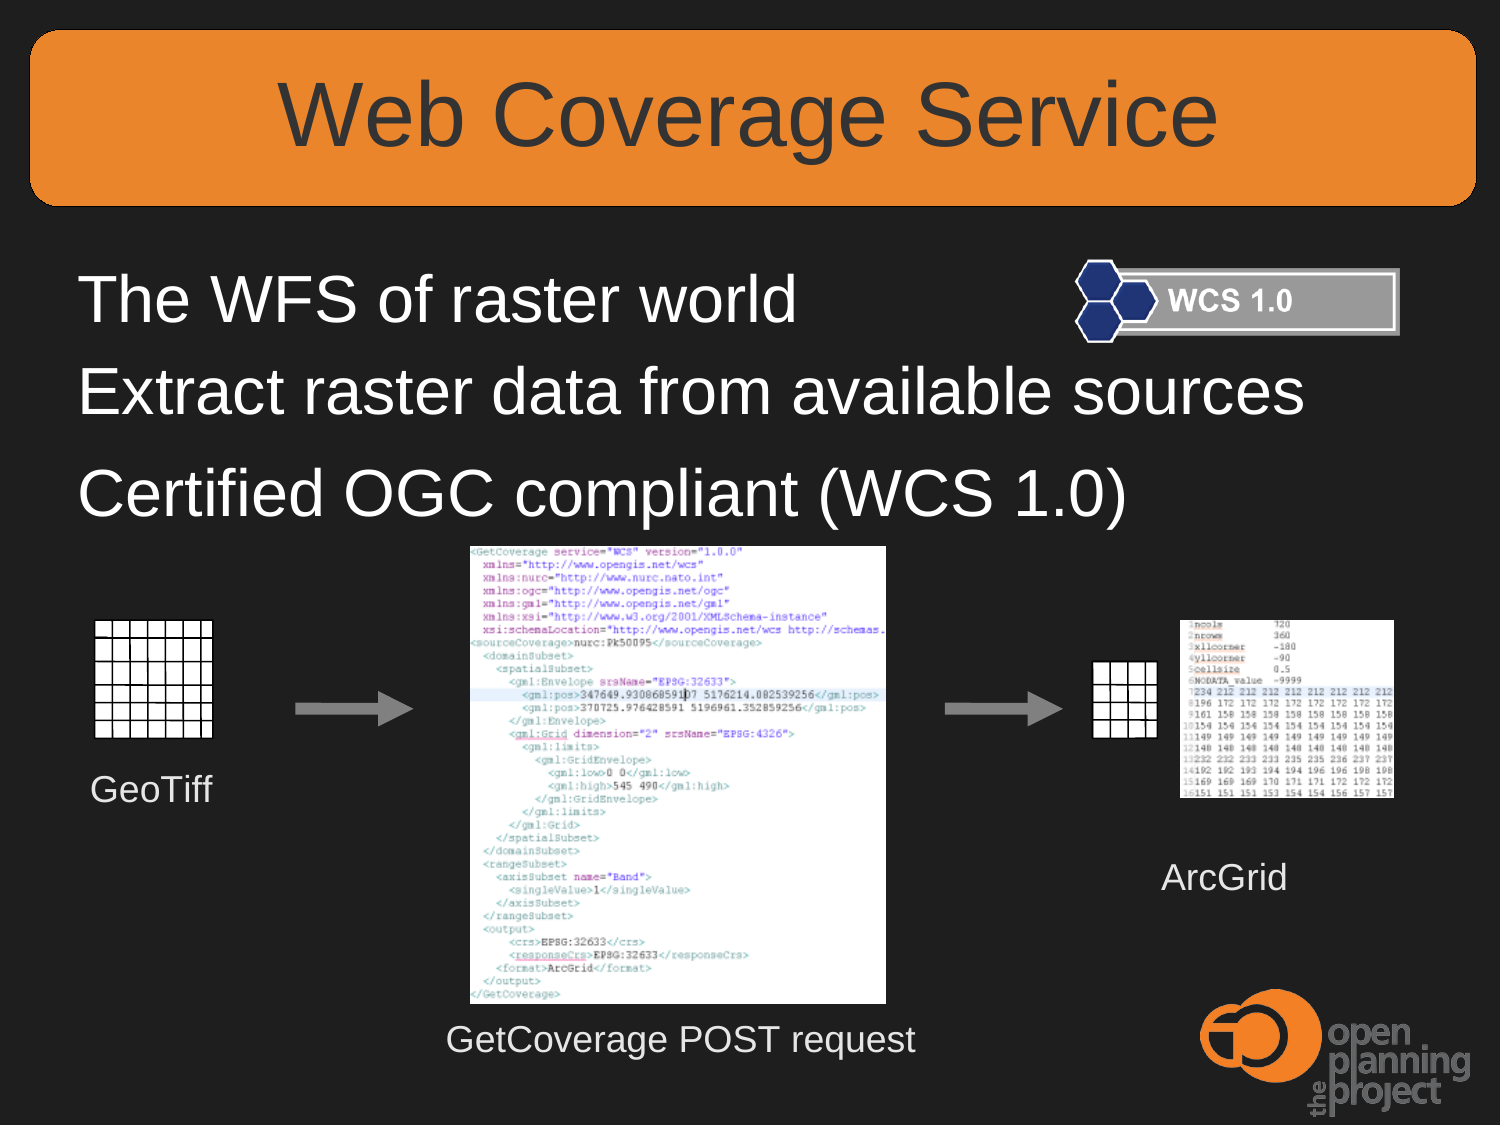

# Web Coverage Service
The WFS of raster world
Extract raster data from available sources
Certified OGC compliant (WCS 1.0)‏
GeoTiff
ArcGrid
GetCoverage POST request